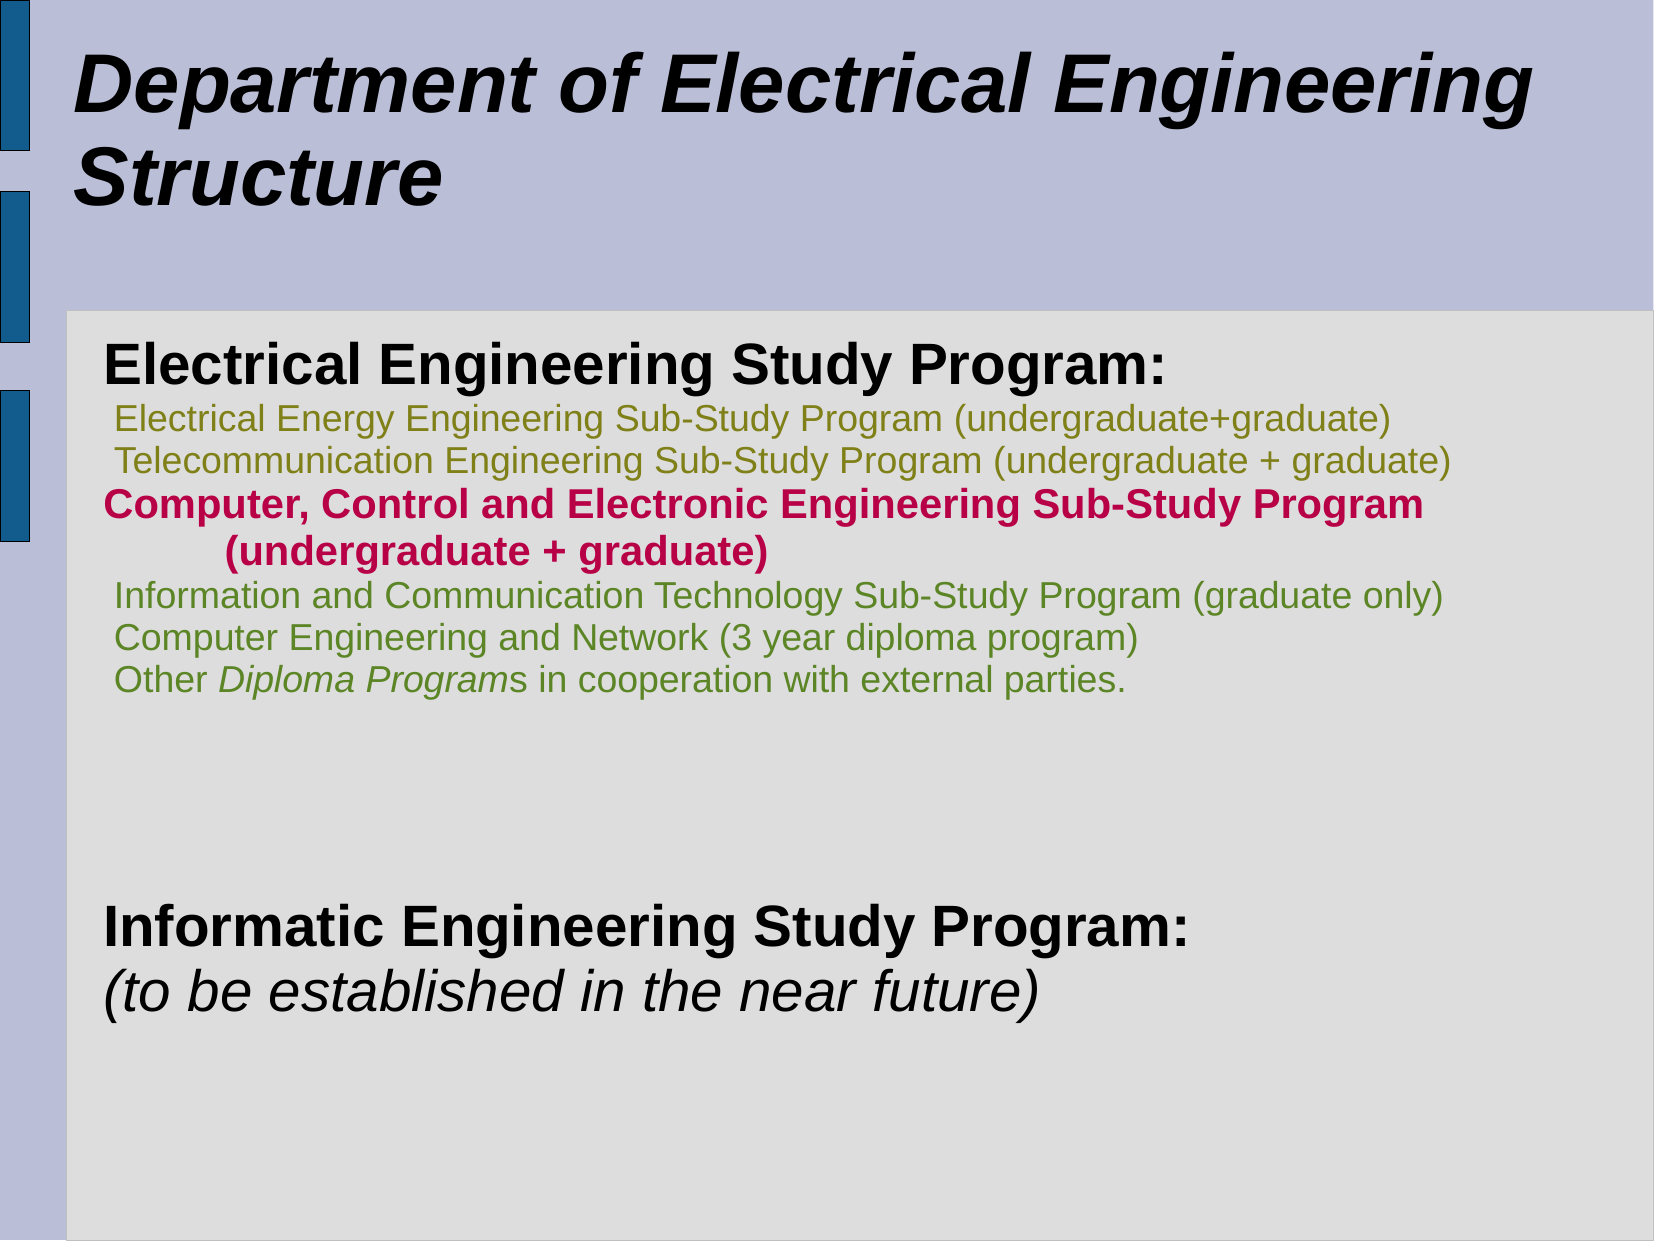

Department of Electrical Engineering Structure
Electrical Engineering Study Program:
 Electrical Energy Engineering Sub-Study Program (undergraduate+graduate)
 Telecommunication Engineering Sub-Study Program (undergraduate + graduate)
Computer, Control and Electronic Engineering Sub-Study Program (undergraduate + graduate)
 Information and Communication Technology Sub-Study Program (graduate only)
 Computer Engineering and Network (3 year diploma program)
 Other Diploma Programs in cooperation with external parties.
Informatic Engineering Study Program:
(to be established in the near future)